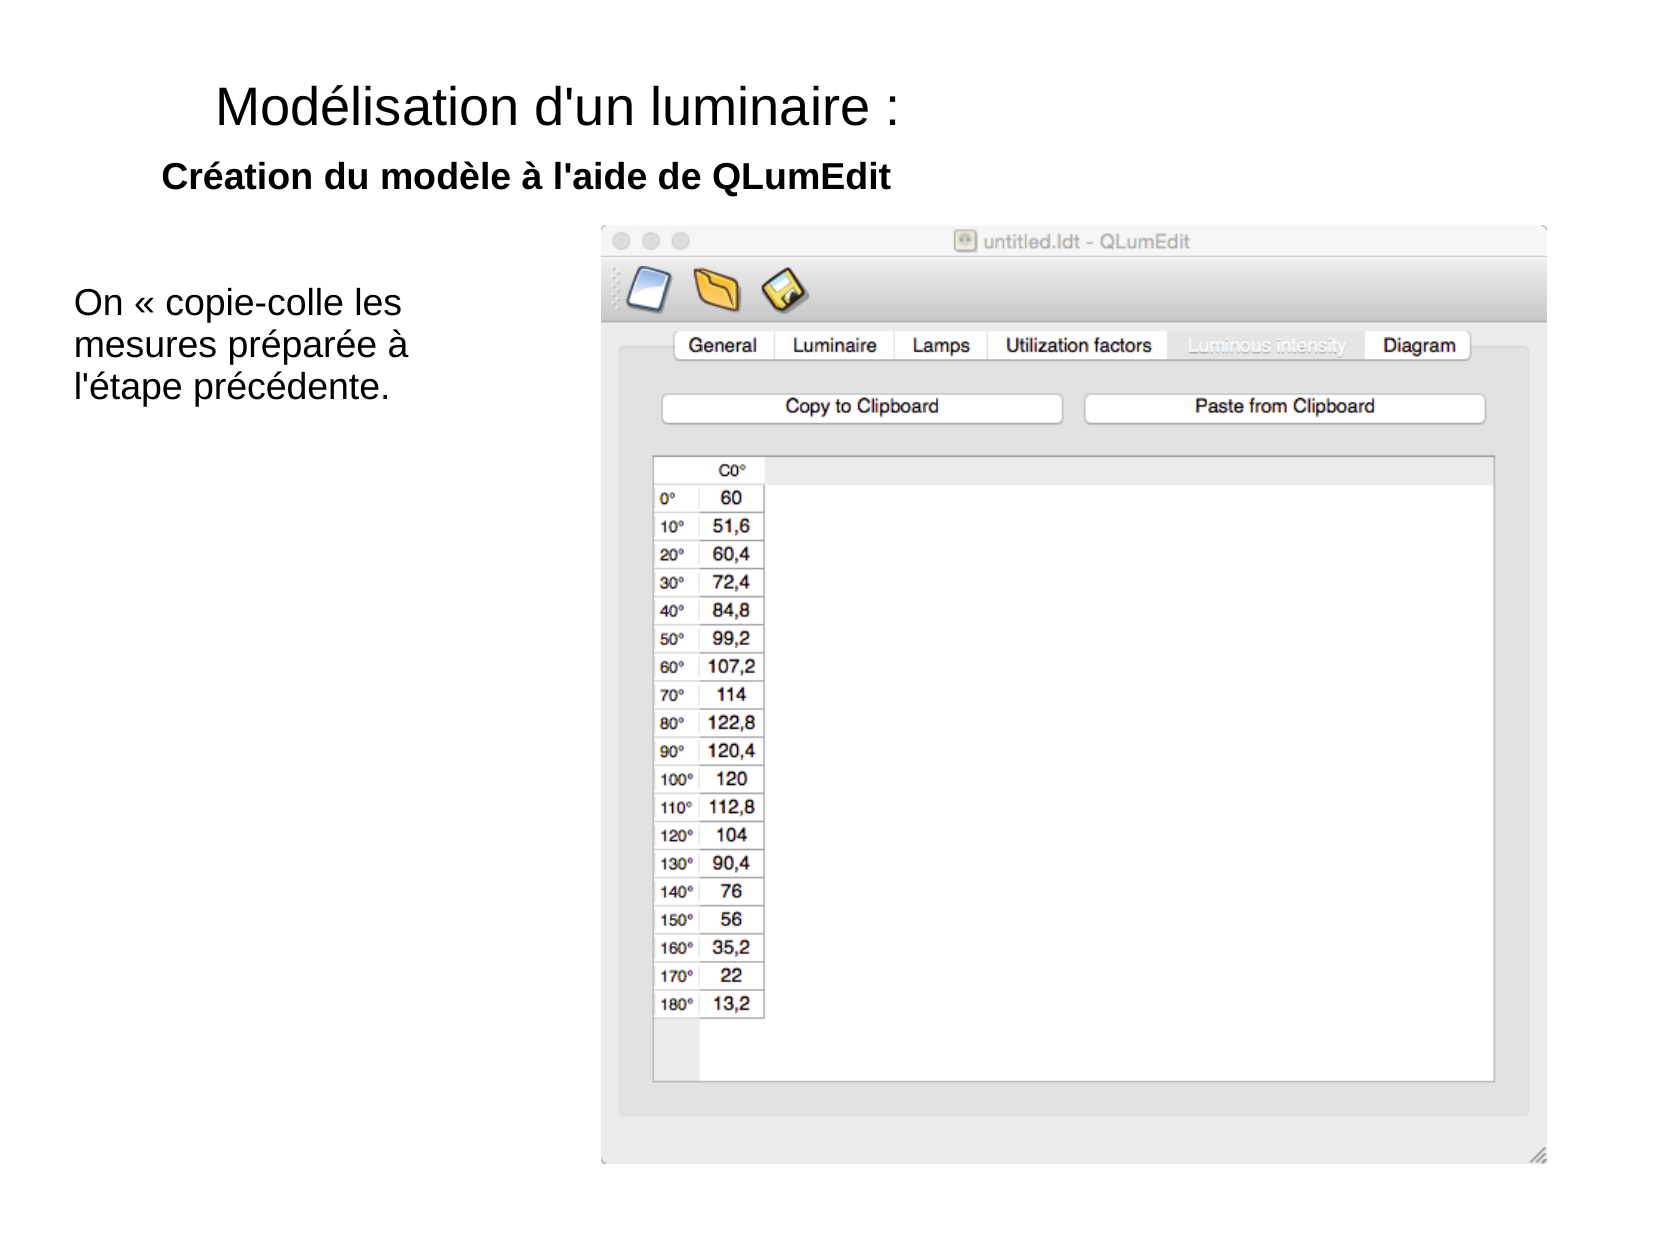

Modélisation d'un luminaire :
Création du modèle à l'aide de QLumEdit
On « copie-colle les mesures préparée à l'étape précédente.